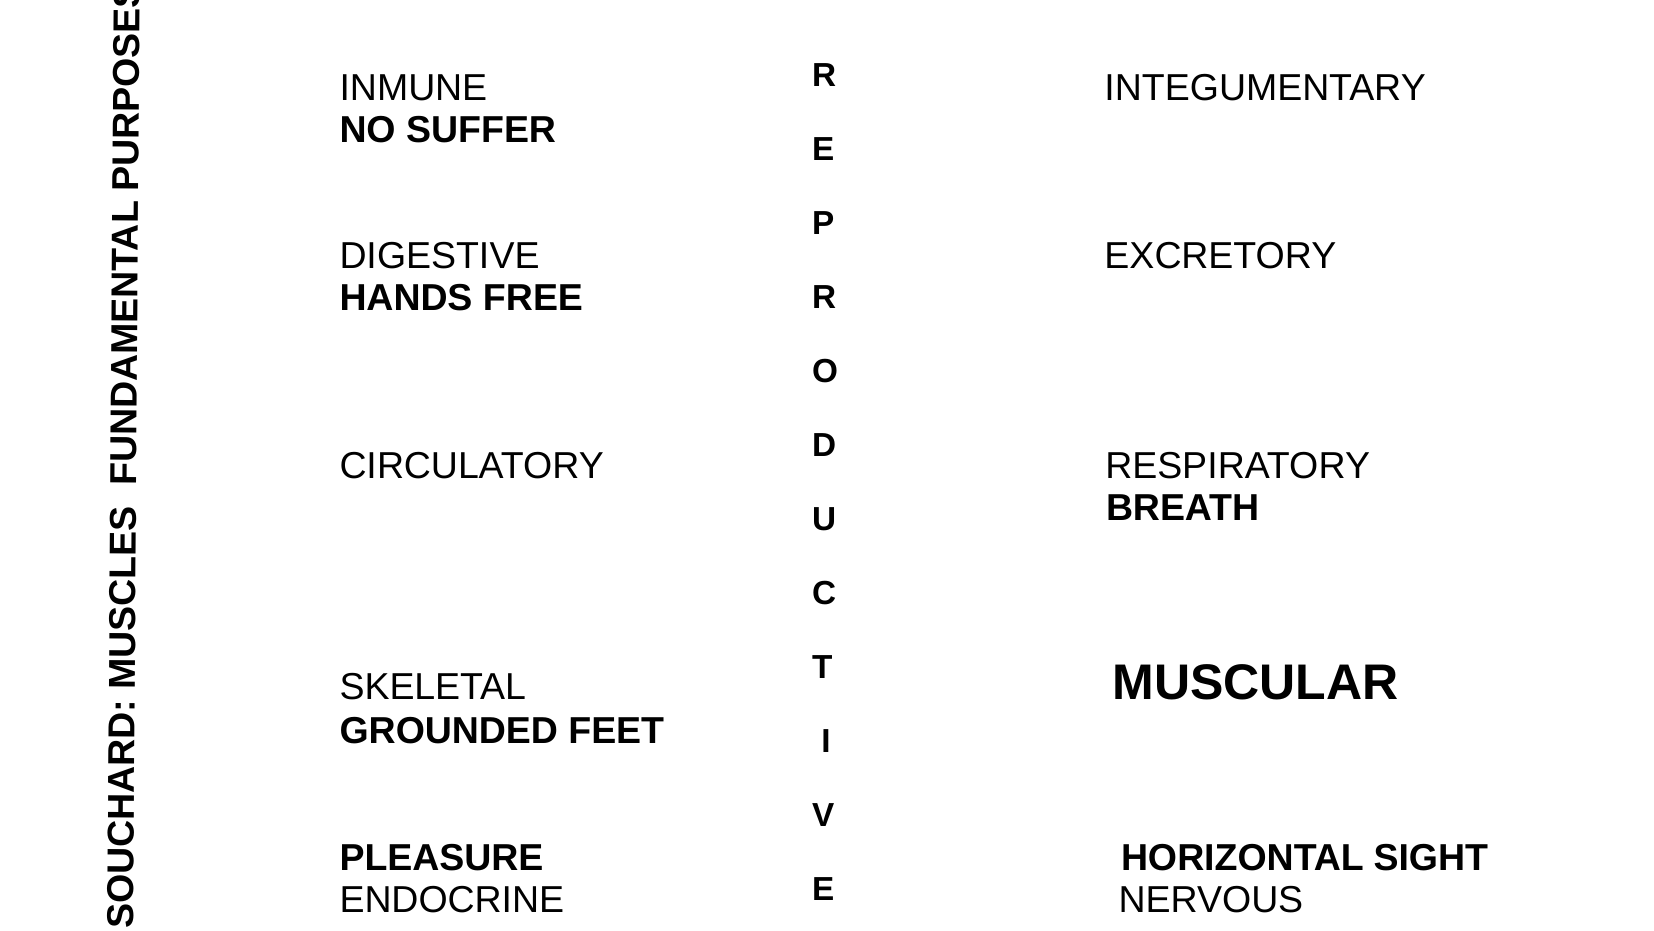

R E P R O D U C T
 I V E
INMUNE INTEGUMENTARY
NO SUFFER
DIGESTIVE EXCRETORY
HANDS FREE
CIRCULATORY RESPIRATORY
 BREATH
SKELETAL MUSCULAR
GROUNDED FEET
PLEASURE HORIZONTAL SIGHT
ENDOCRINE NERVOUS
SOUCHARD: MUSCLES FUNDAMENTAL PURPOSES